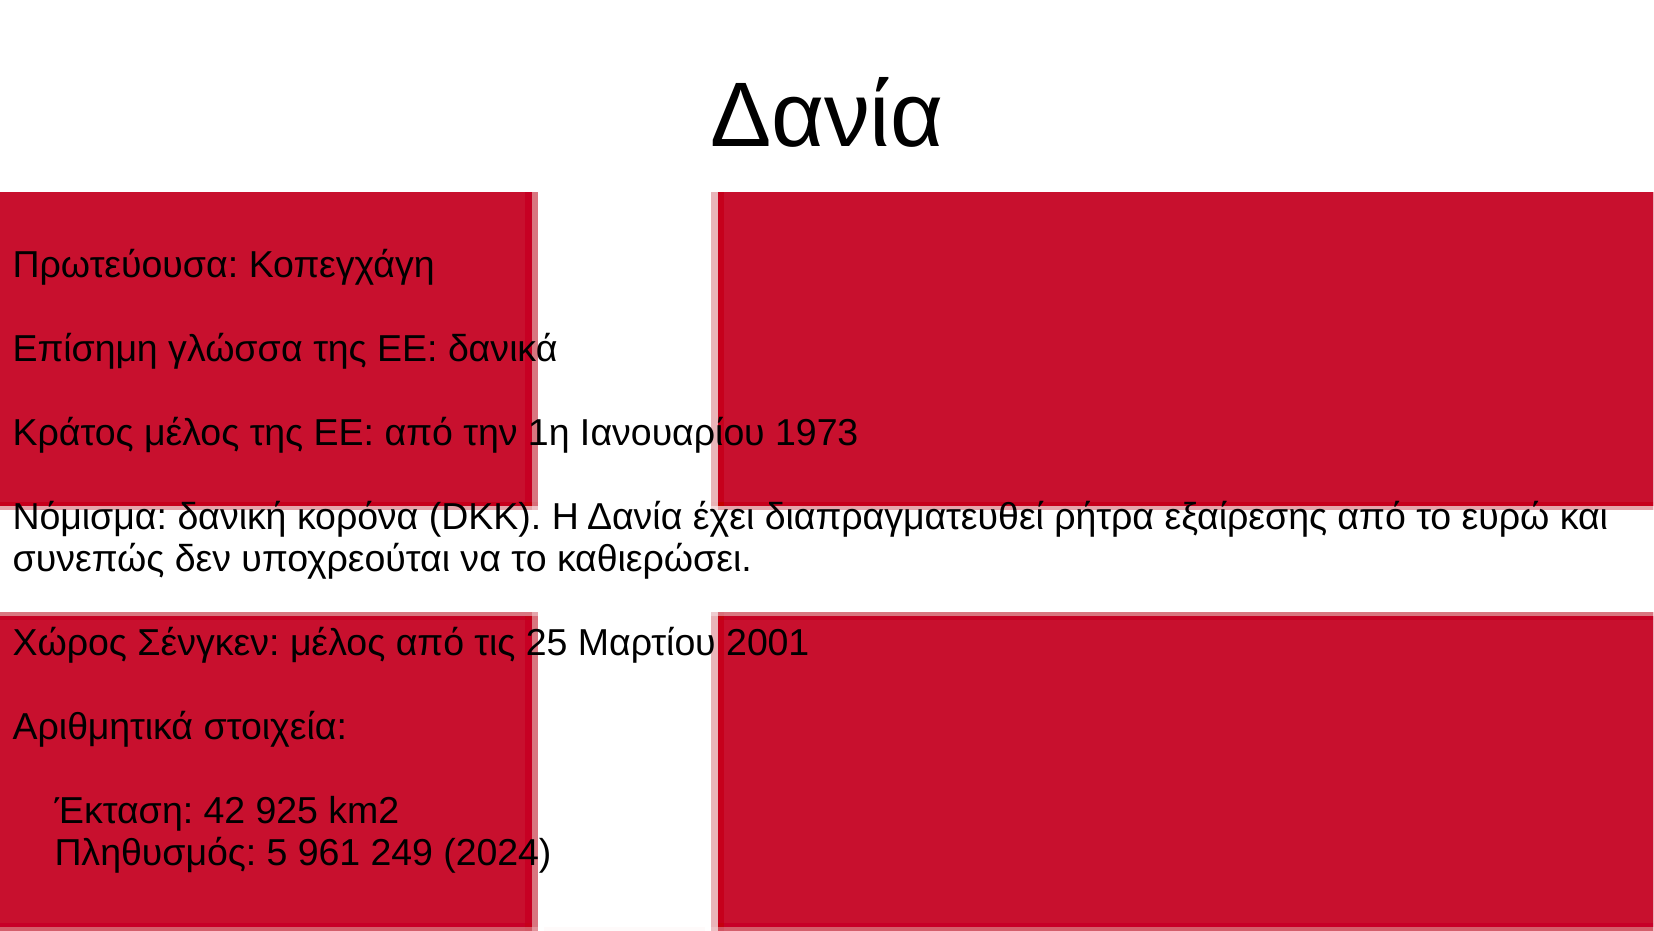

# Δανία
Πρωτεύουσα: Κοπεγχάγη
Επίσημη γλώσσα της ΕΕ: δανικά
Κράτος μέλος της ΕΕ: από την 1η Ιανουαρίου 1973
Νόμισμα: δανική κορόνα (DKK). Η Δανία έχει διαπραγματευθεί ρήτρα εξαίρεσης από το ευρώ και συνεπώς δεν υποχρεούται να το καθιερώσει.
Χώρος Σένγκεν: μέλος από τις 25 Μαρτίου 2001
Αριθμητικά στοιχεία:
 Έκταση: 42 925 km2
 Πληθυσμός: 5 961 249 (2024)